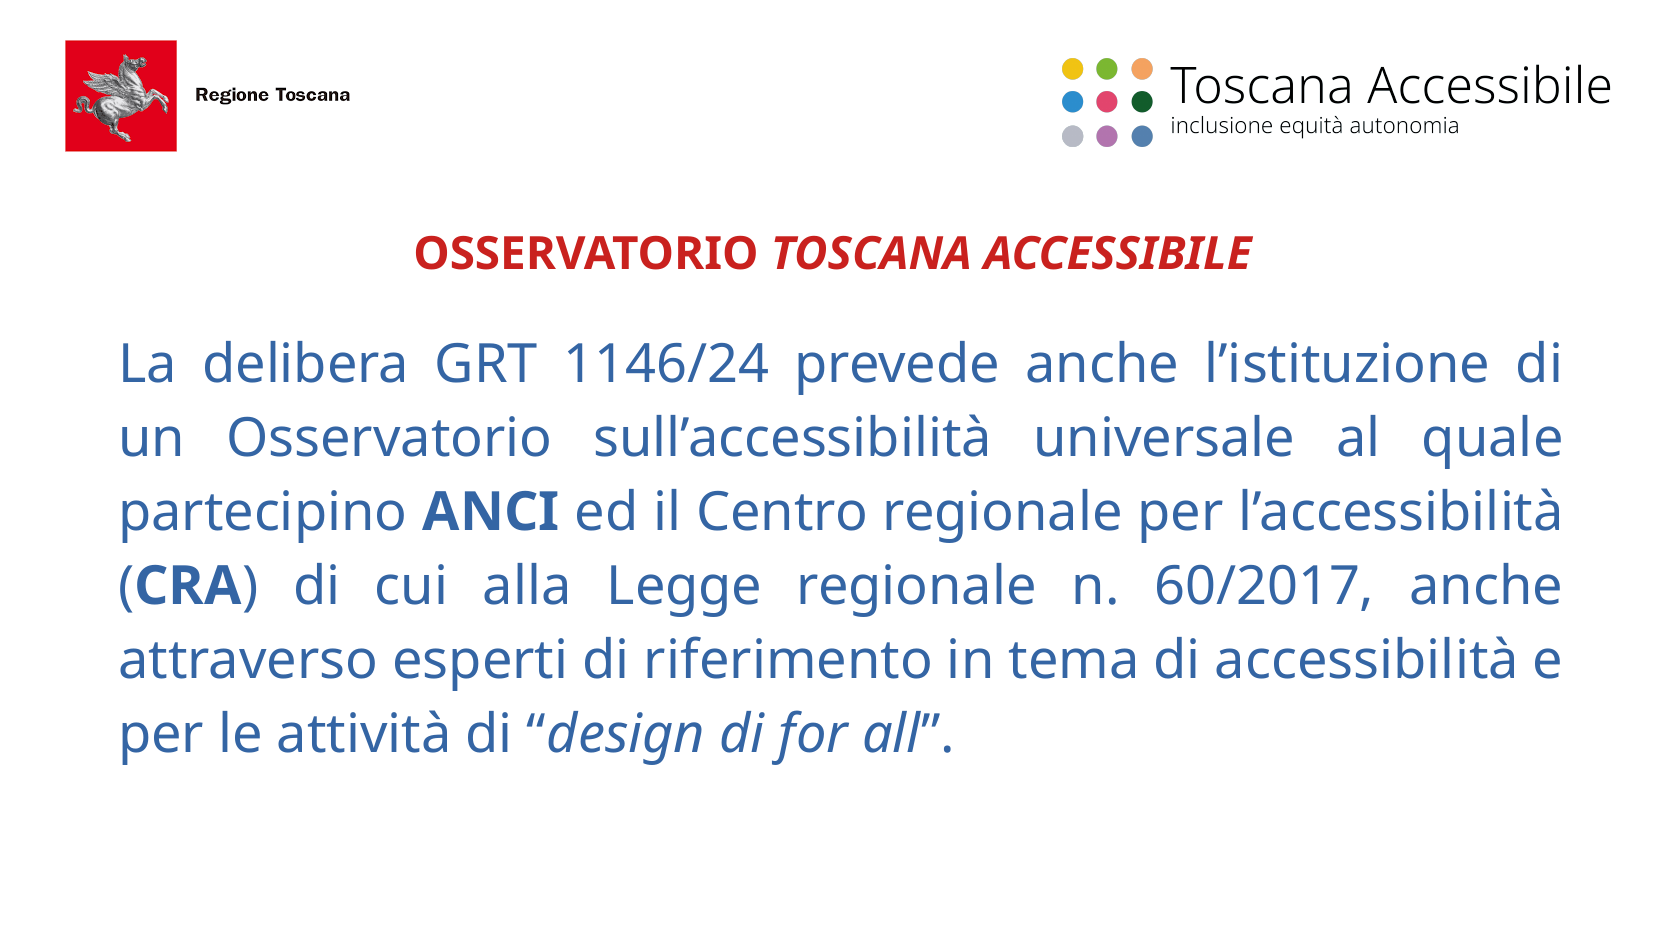

# OSSERVATORIO TOSCANA ACCESSIBILE
La delibera GRT 1146/24 prevede anche l’istituzione di un Osservatorio sull’accessibilità universale al quale partecipino ANCI ed il Centro regionale per l’accessibilità (CRA) di cui alla Legge regionale n. 60/2017, anche attraverso esperti di riferimento in tema di accessibilità e per le attività di “design di for all”.